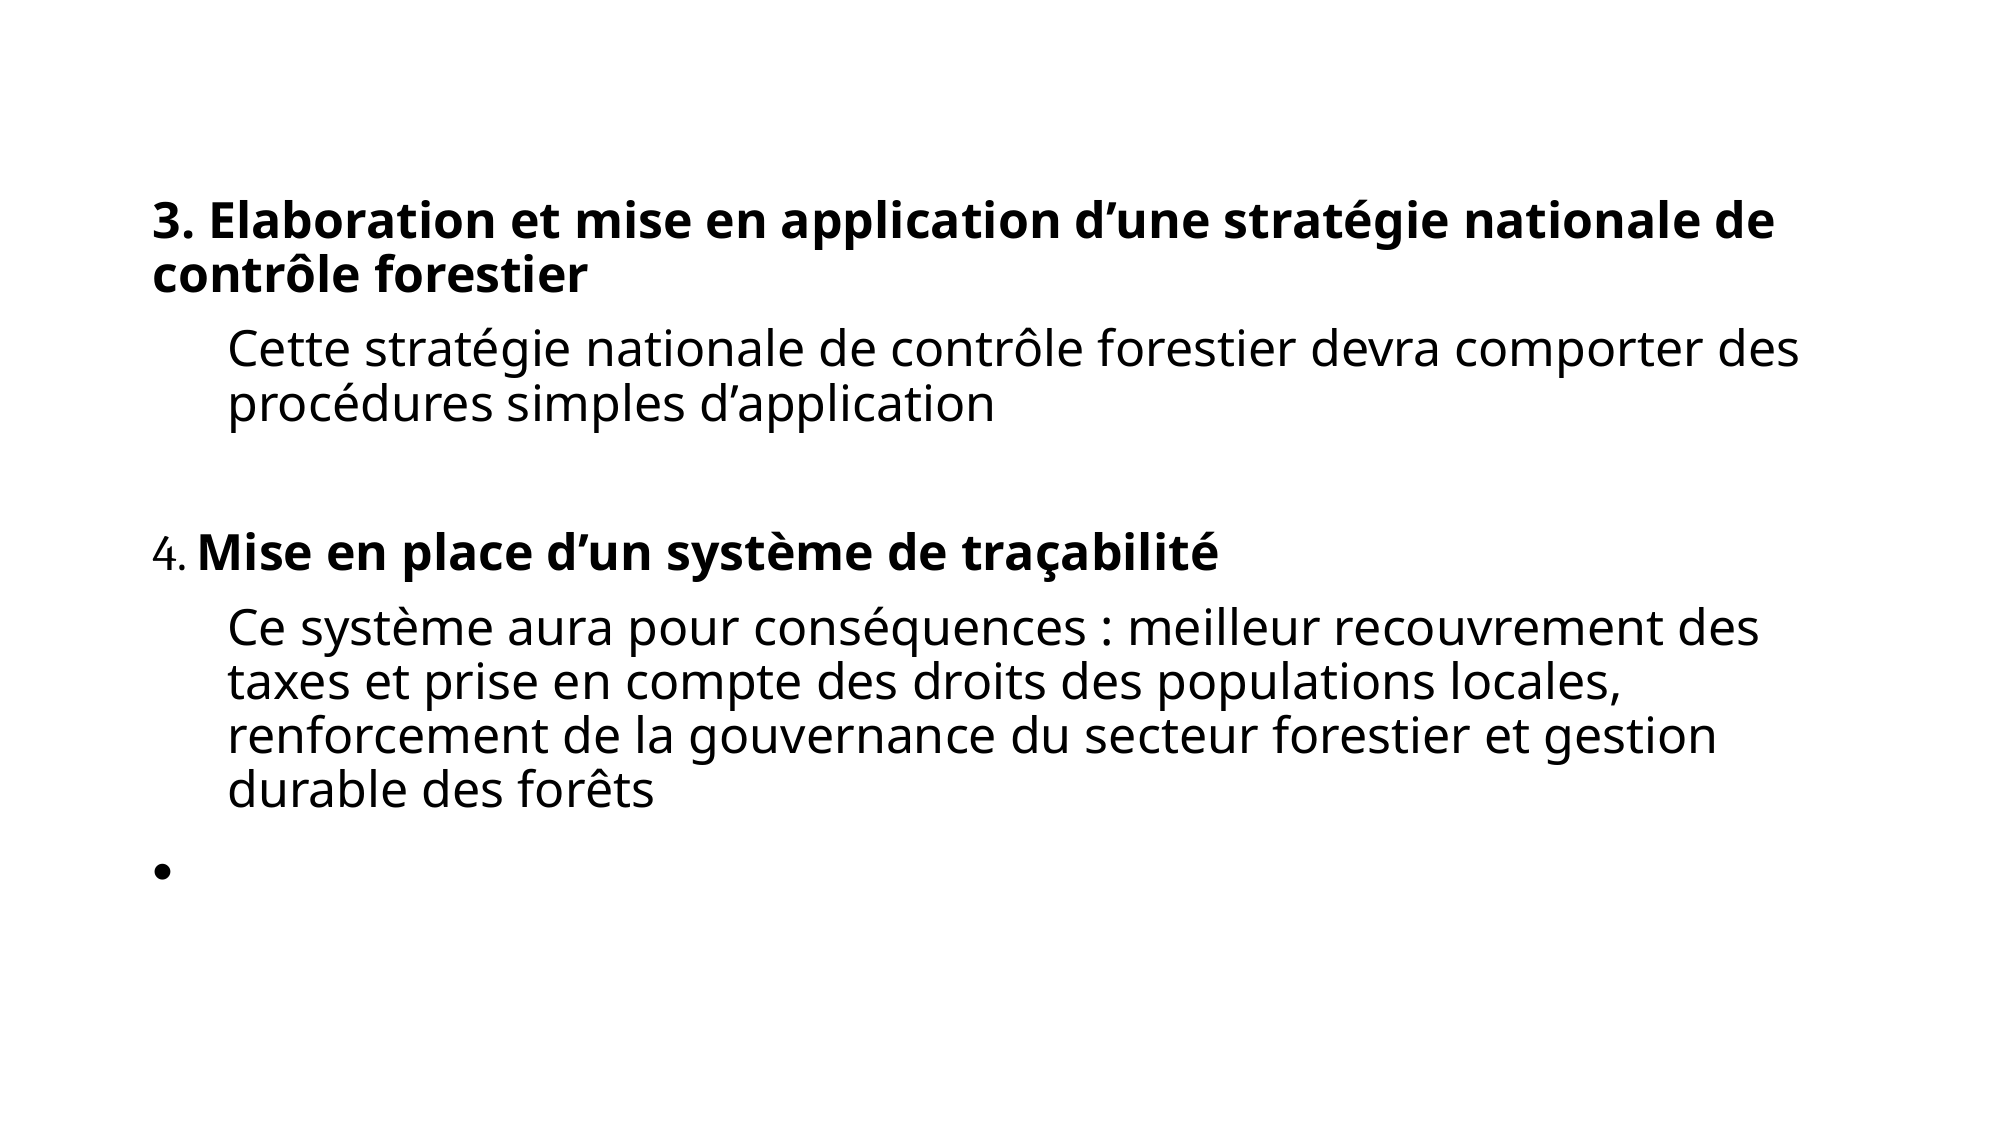

# 3. Elaboration et mise en application d’une stratégie nationale de contrôle forestier
Cette stratégie nationale de contrôle forestier devra comporter des procédures simples d’application
4. Mise en place d’un système de traçabilité
Ce système aura pour conséquences : meilleur recouvrement des taxes et prise en compte des droits des populations locales, renforcement de la gouvernance du secteur forestier et gestion durable des forêts